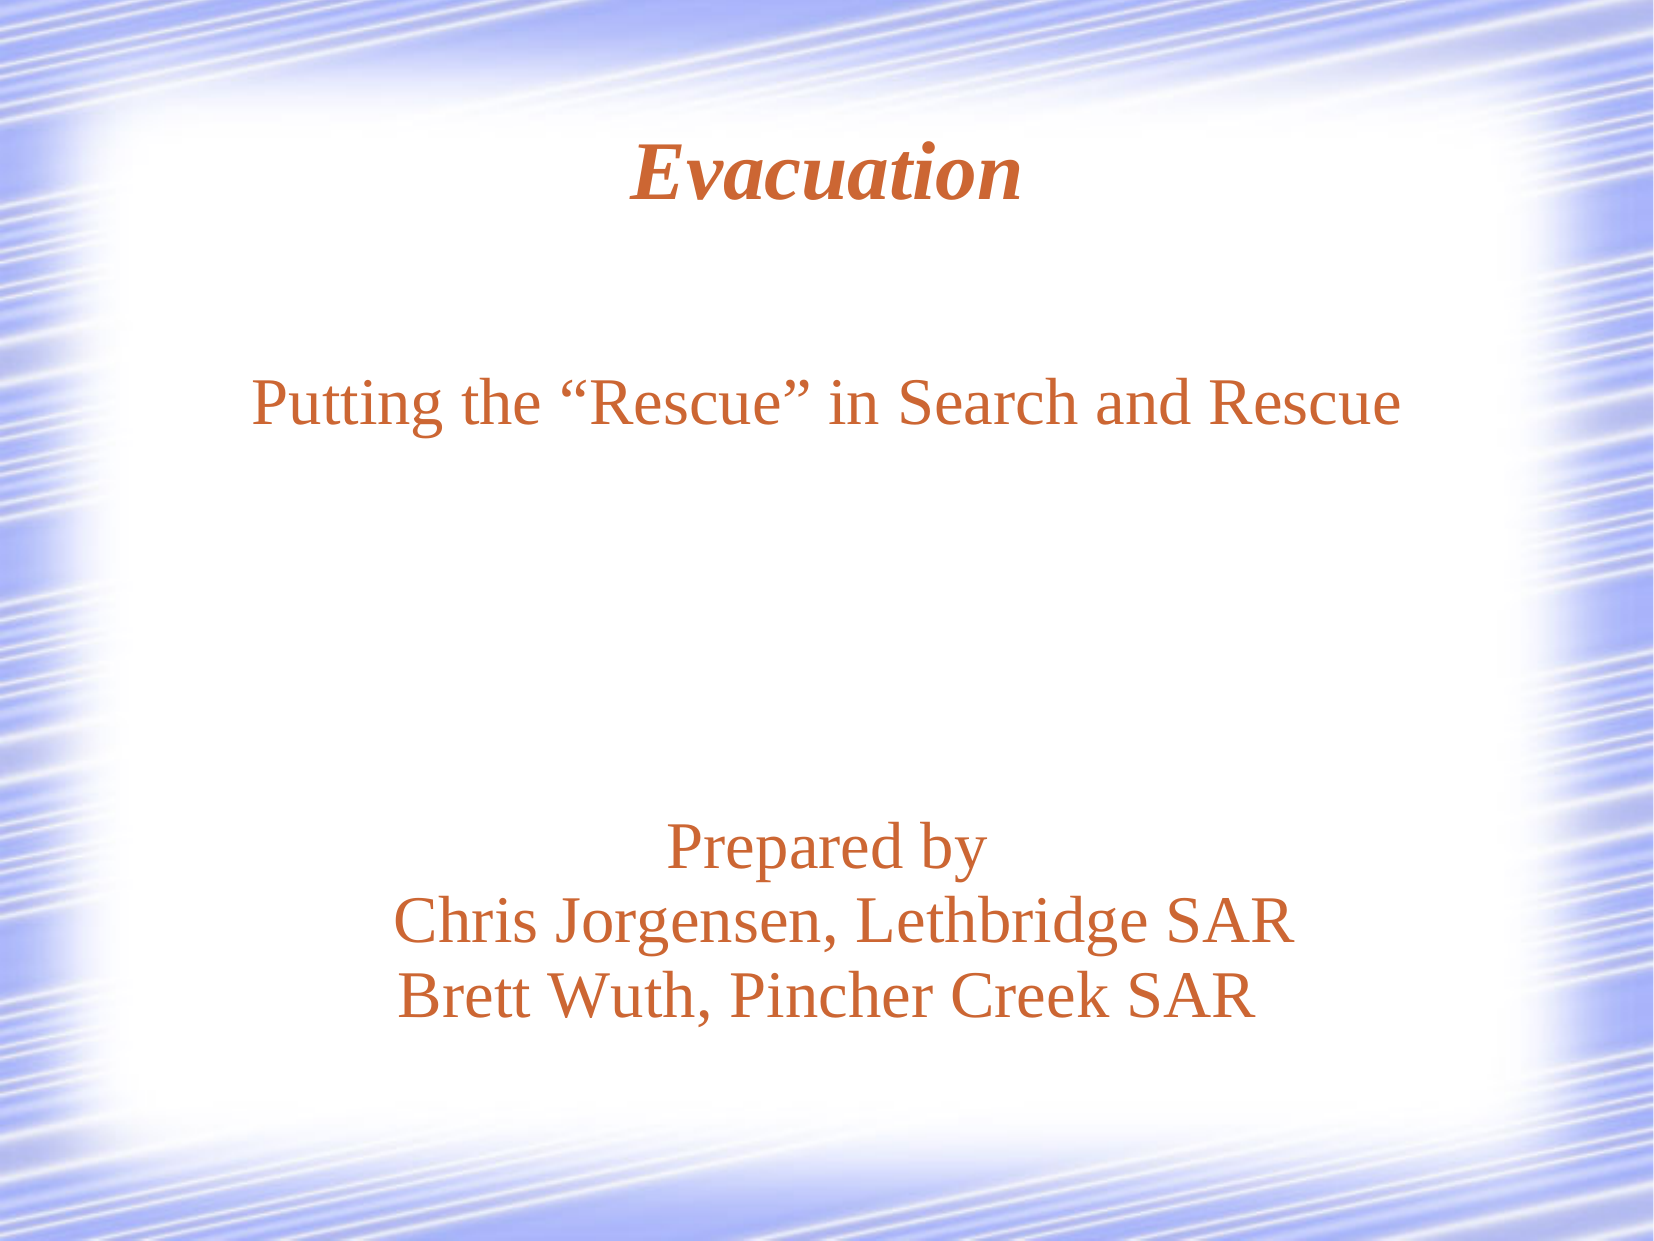

# Evacuation
Putting the “Rescue” in Search and Rescue
Prepared by
Chris Jorgensen, Lethbridge SAR
Brett Wuth, Pincher Creek SAR